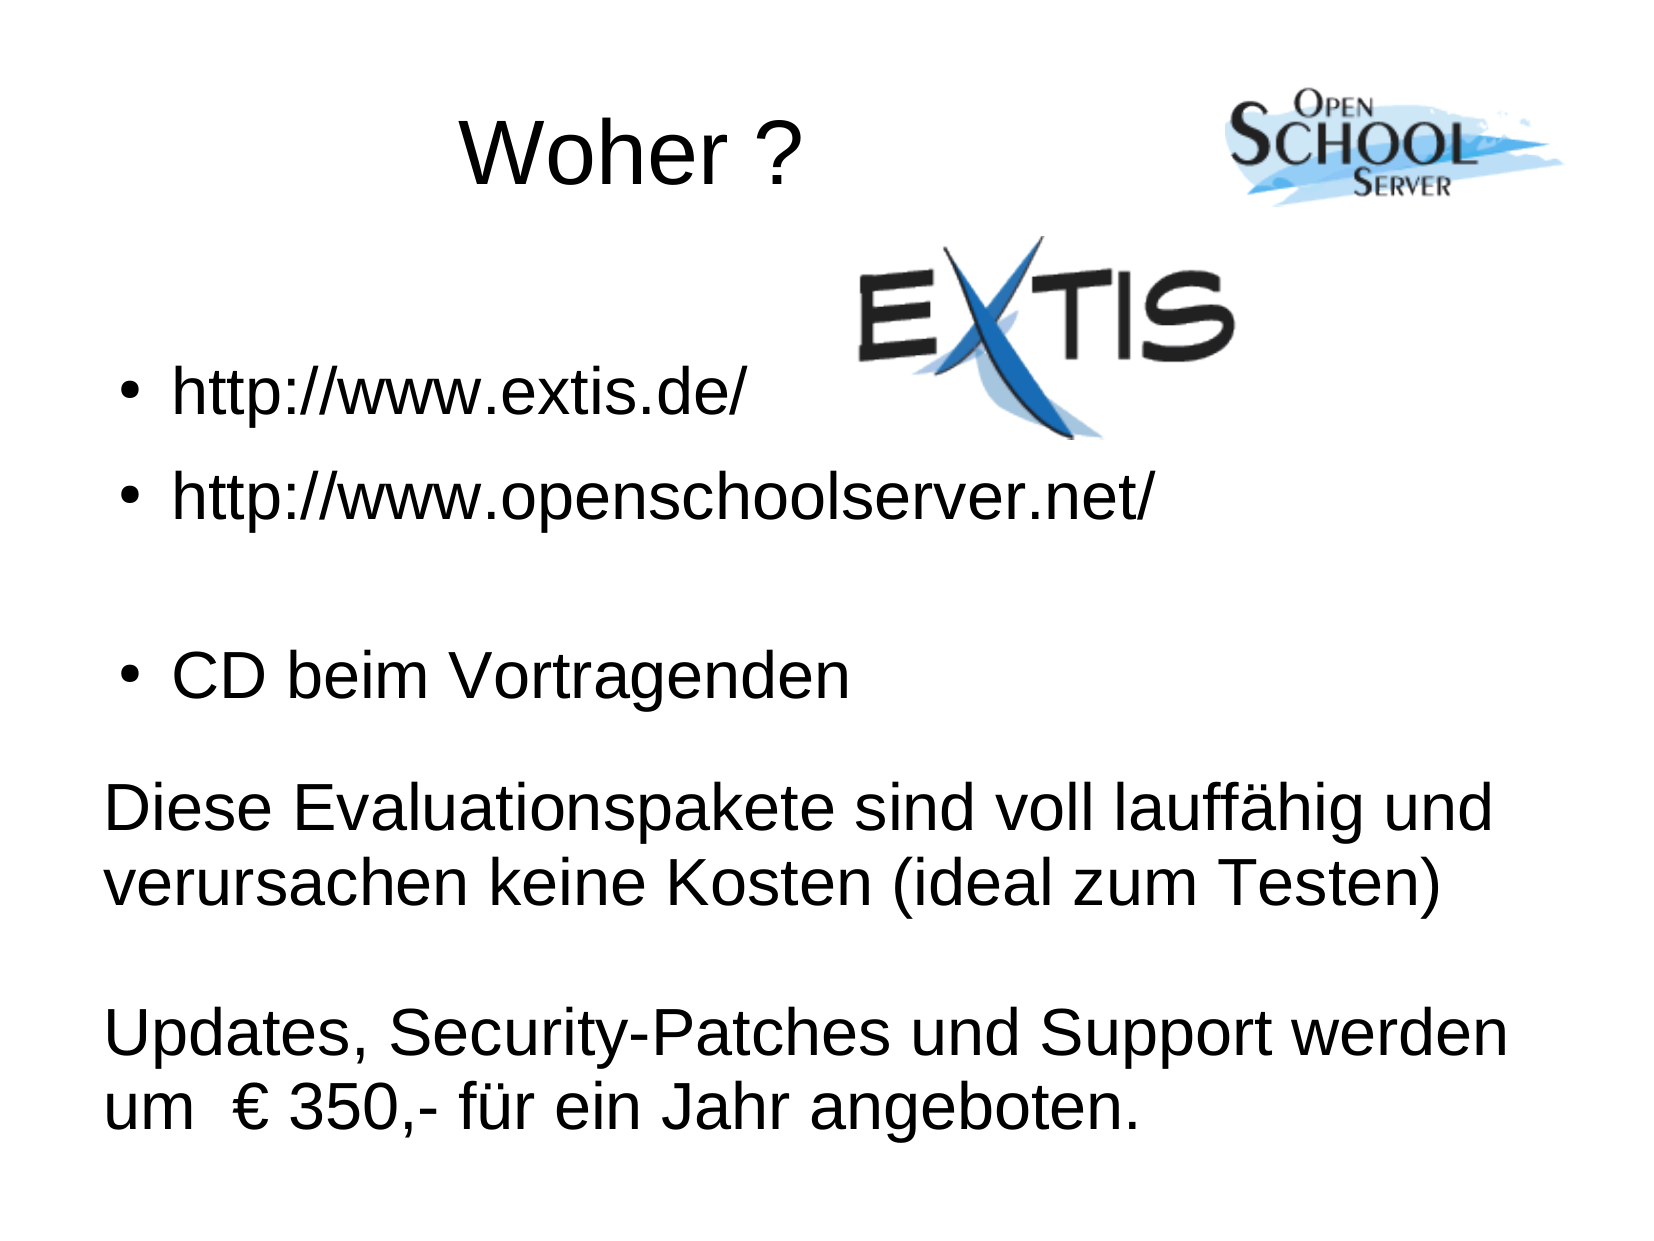

# Woher ?
http://www.extis.de/
http://www.openschoolserver.net/
CD beim Vortragenden
Diese Evaluationspakete sind voll lauffähig und verursachen keine Kosten (ideal zum Testen)
Updates, Security-Patches und Support werden um € 350,- für ein Jahr angeboten.